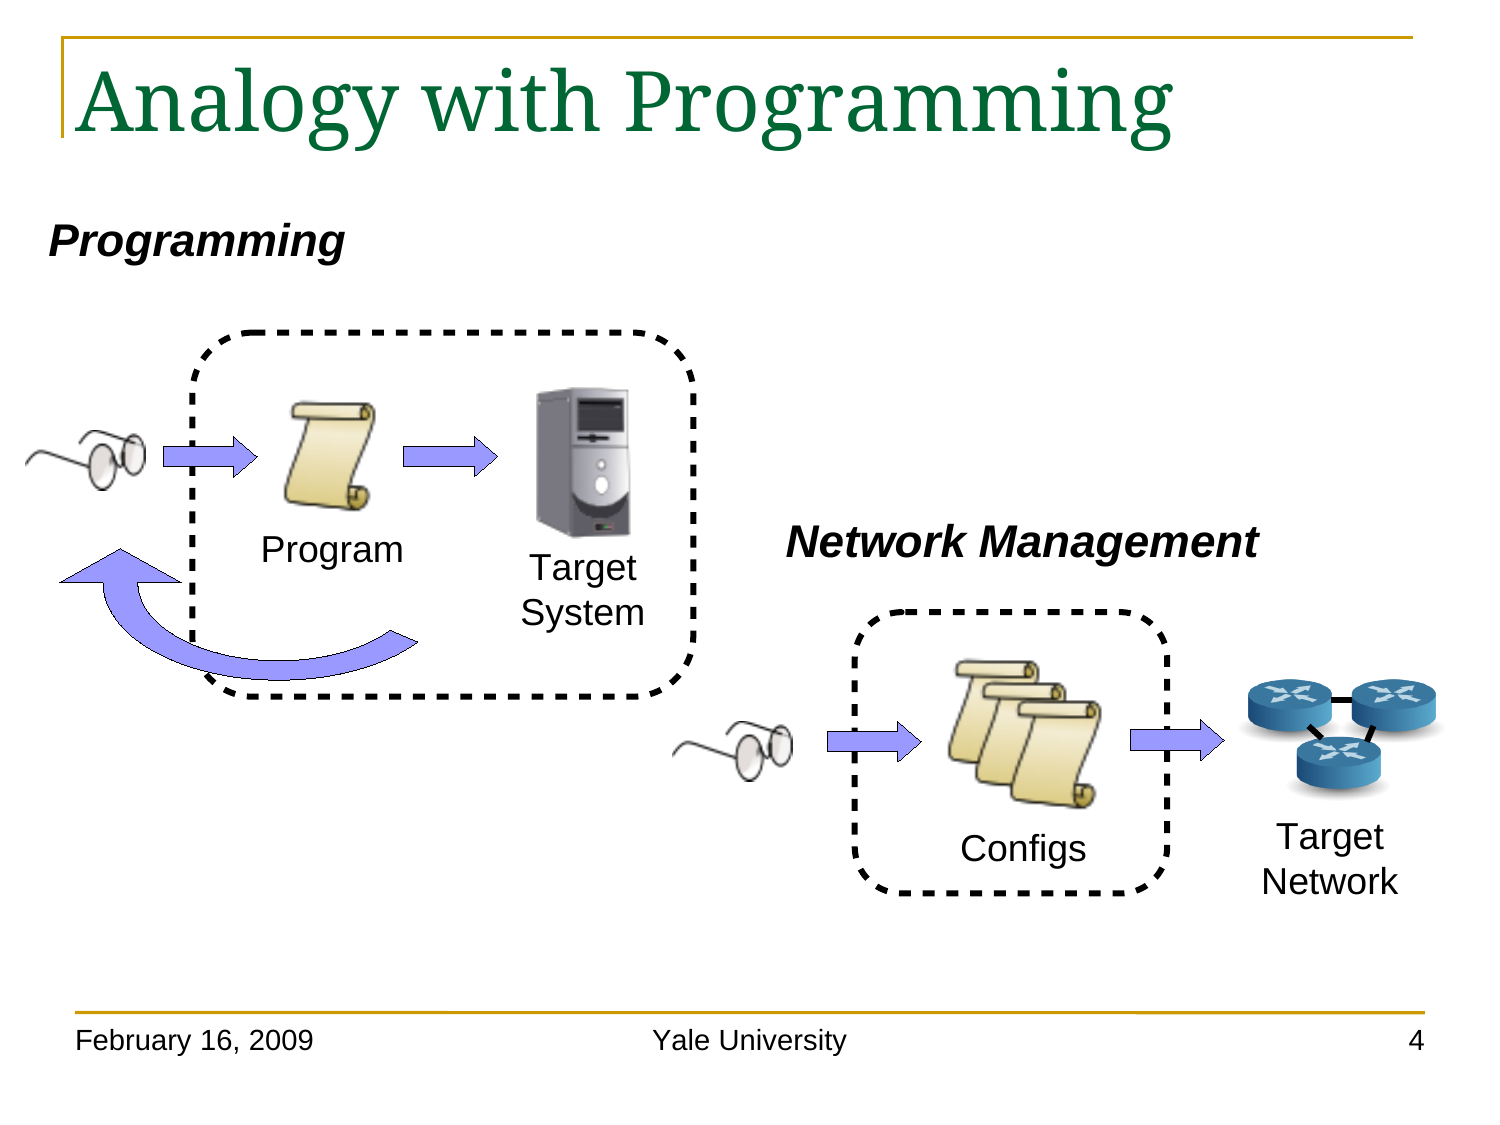

# Analogy with Programming
Programming
Program
Target
System
Network Management
Target
Network
Configs
February 16, 2009
Yale University
4